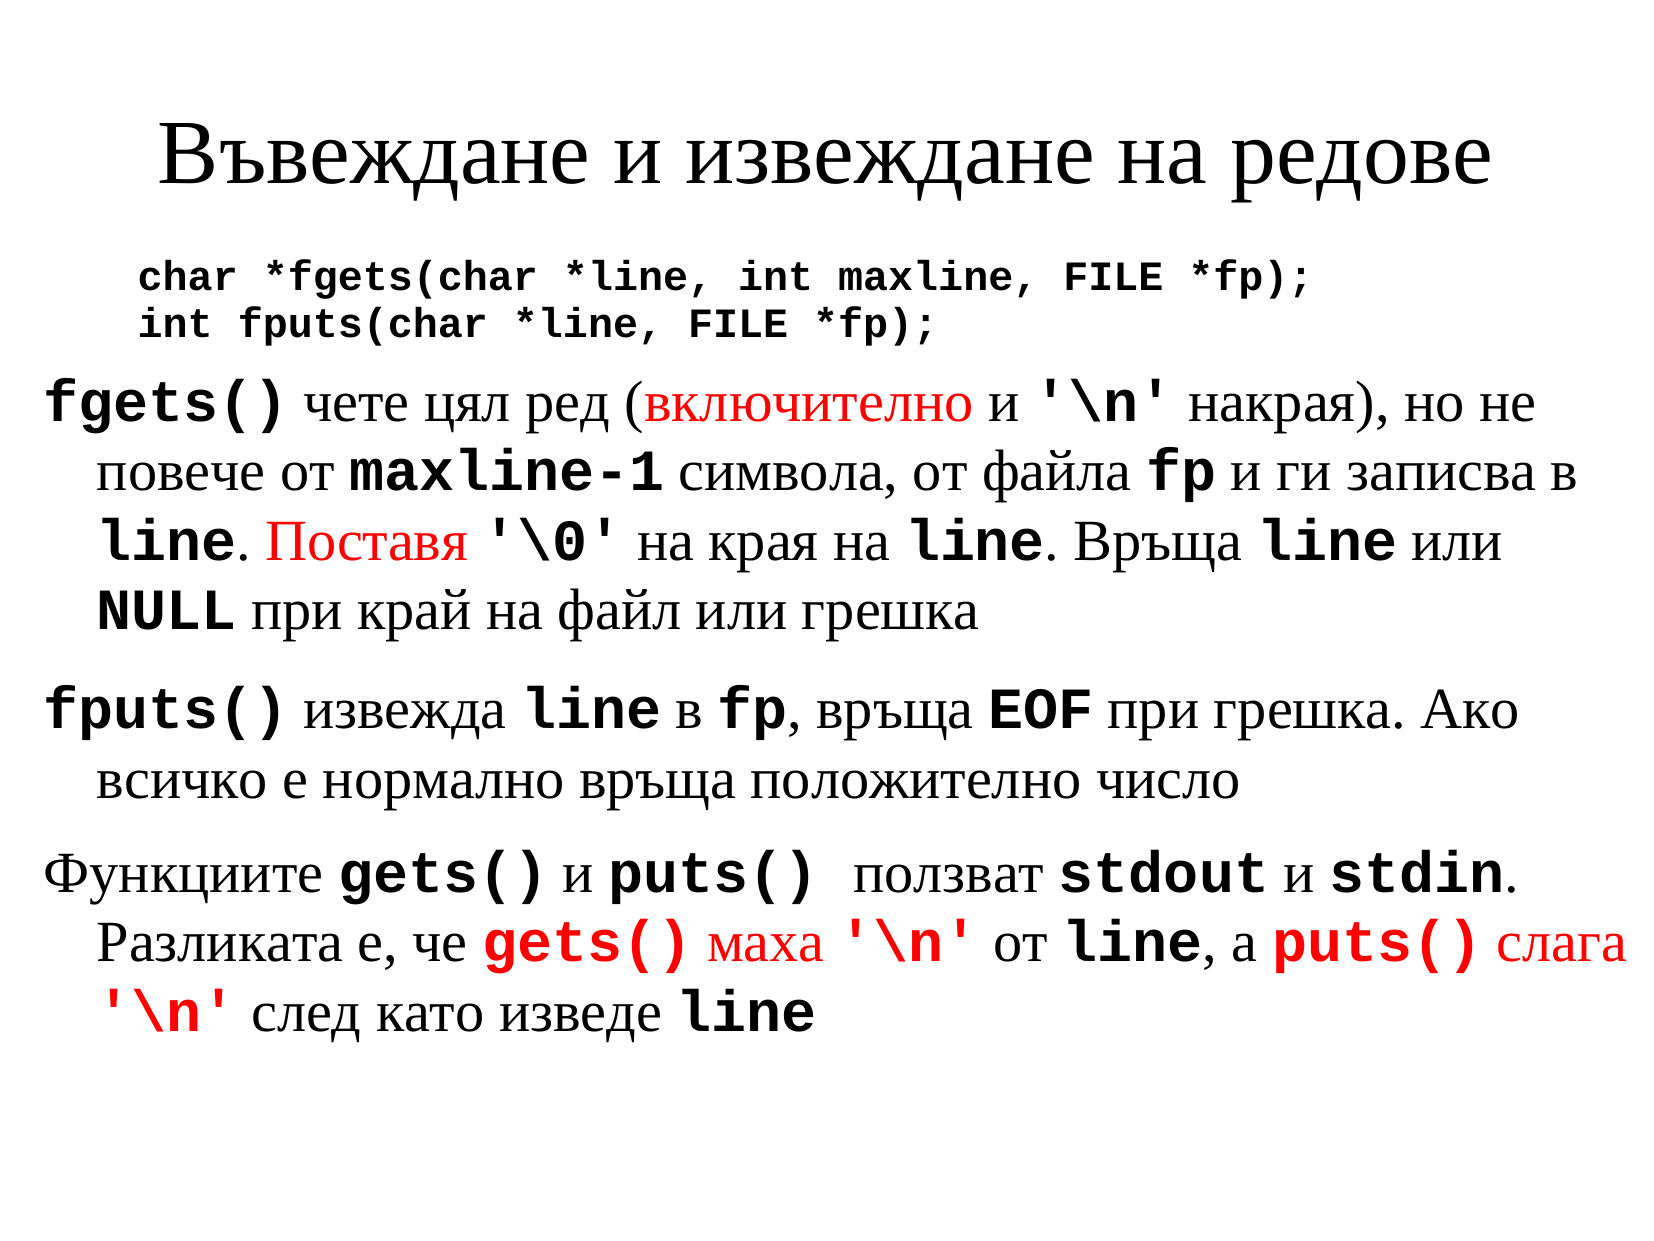

# Въвеждане и извеждане на редове
char *fgets(char *line, int maxline, FILE *fp);
int fputs(char *line, FILE *fp);
fgets() чете цял ред (включително и '\n' накрая), но не повече от maxline-1 символа, от файла fp и ги записва в line. Поставя '\0' на края на line. Връща line или NULL при край на файл или грешка
fputs() извежда line в fp, връща EOF при грешка. Ако всичко е нормално връща положително число
Функциите gets() и puts() ползват stdout и stdin. Разликата е, че gets() маха '\n' от line, а puts() слага '\n' след като изведе line